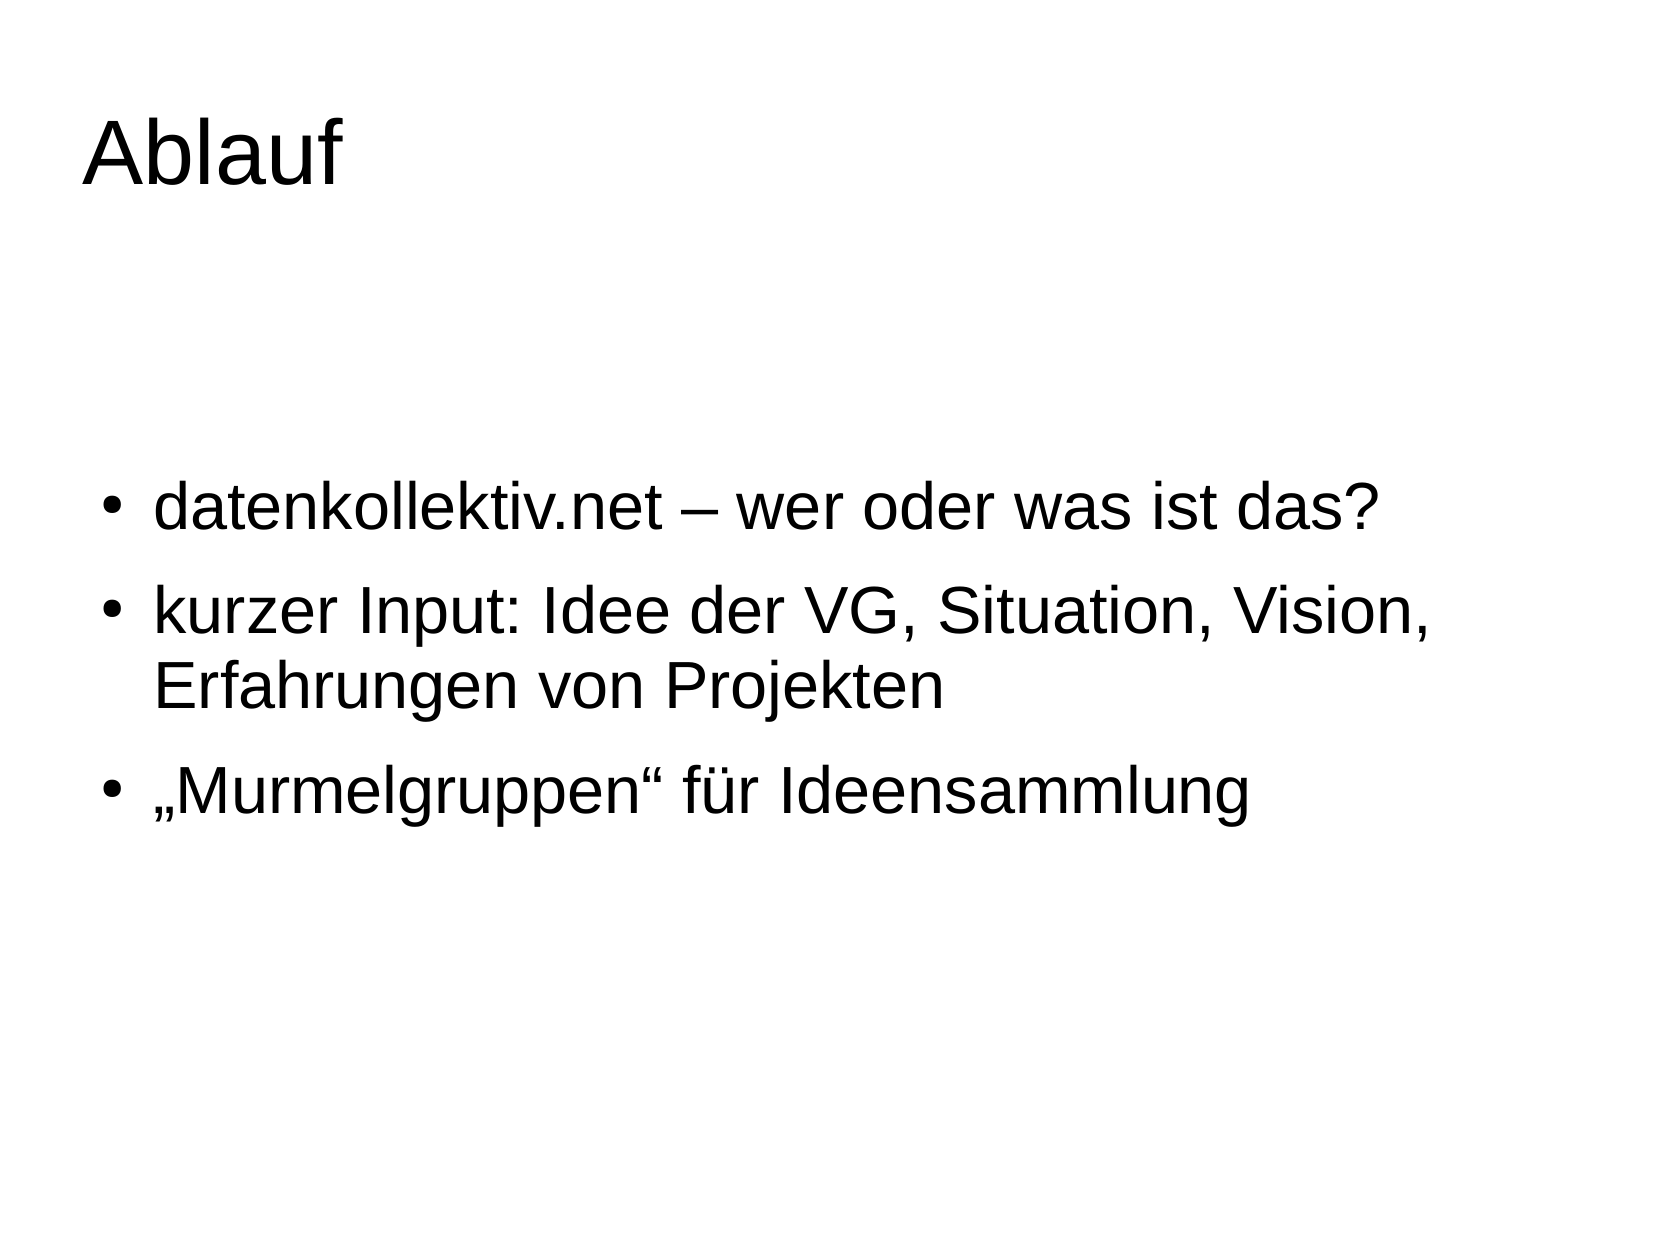

# Ablauf
datenkollektiv.net – wer oder was ist das?
kurzer Input: Idee der VG, Situation, Vision, Erfahrungen von Projekten
„Murmelgruppen“ für Ideensammlung